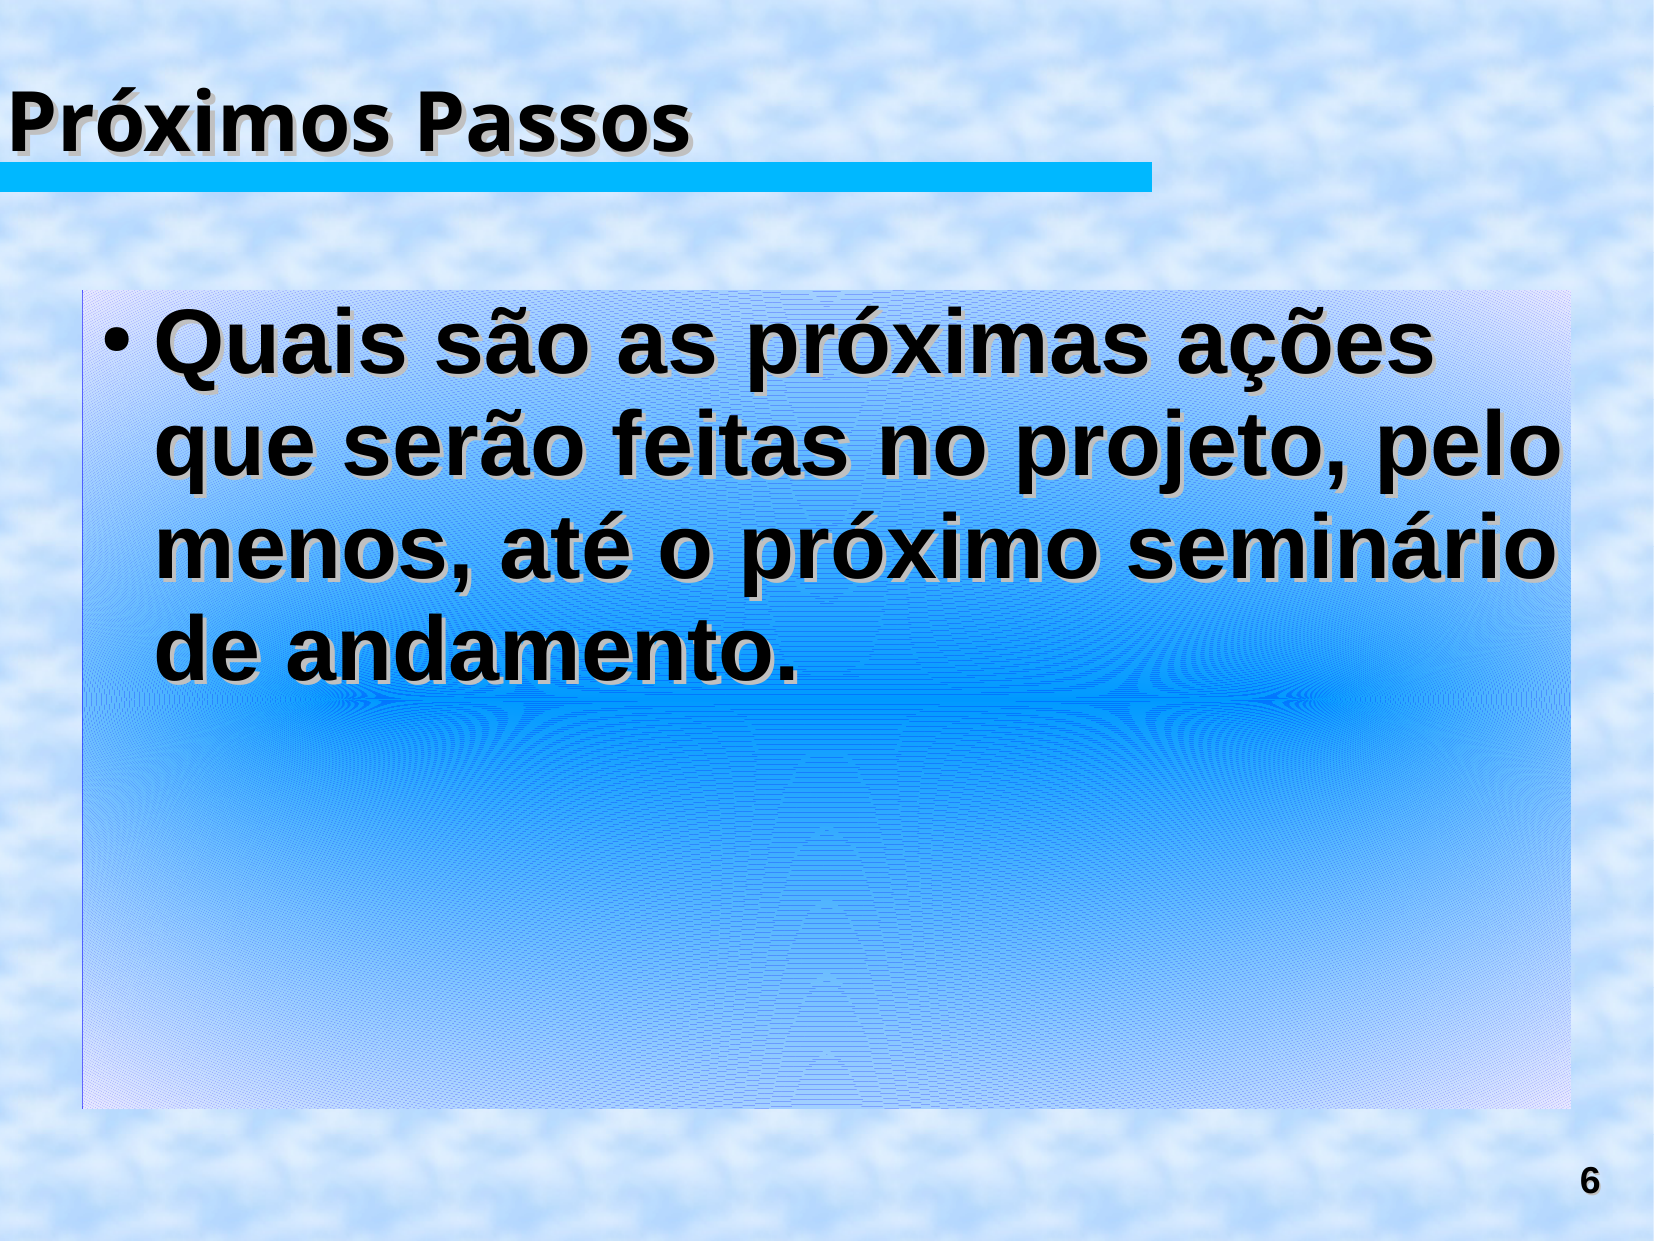

# Próximos Passos
Quais são as próximas ações que serão feitas no projeto, pelo menos, até o próximo seminário de andamento.